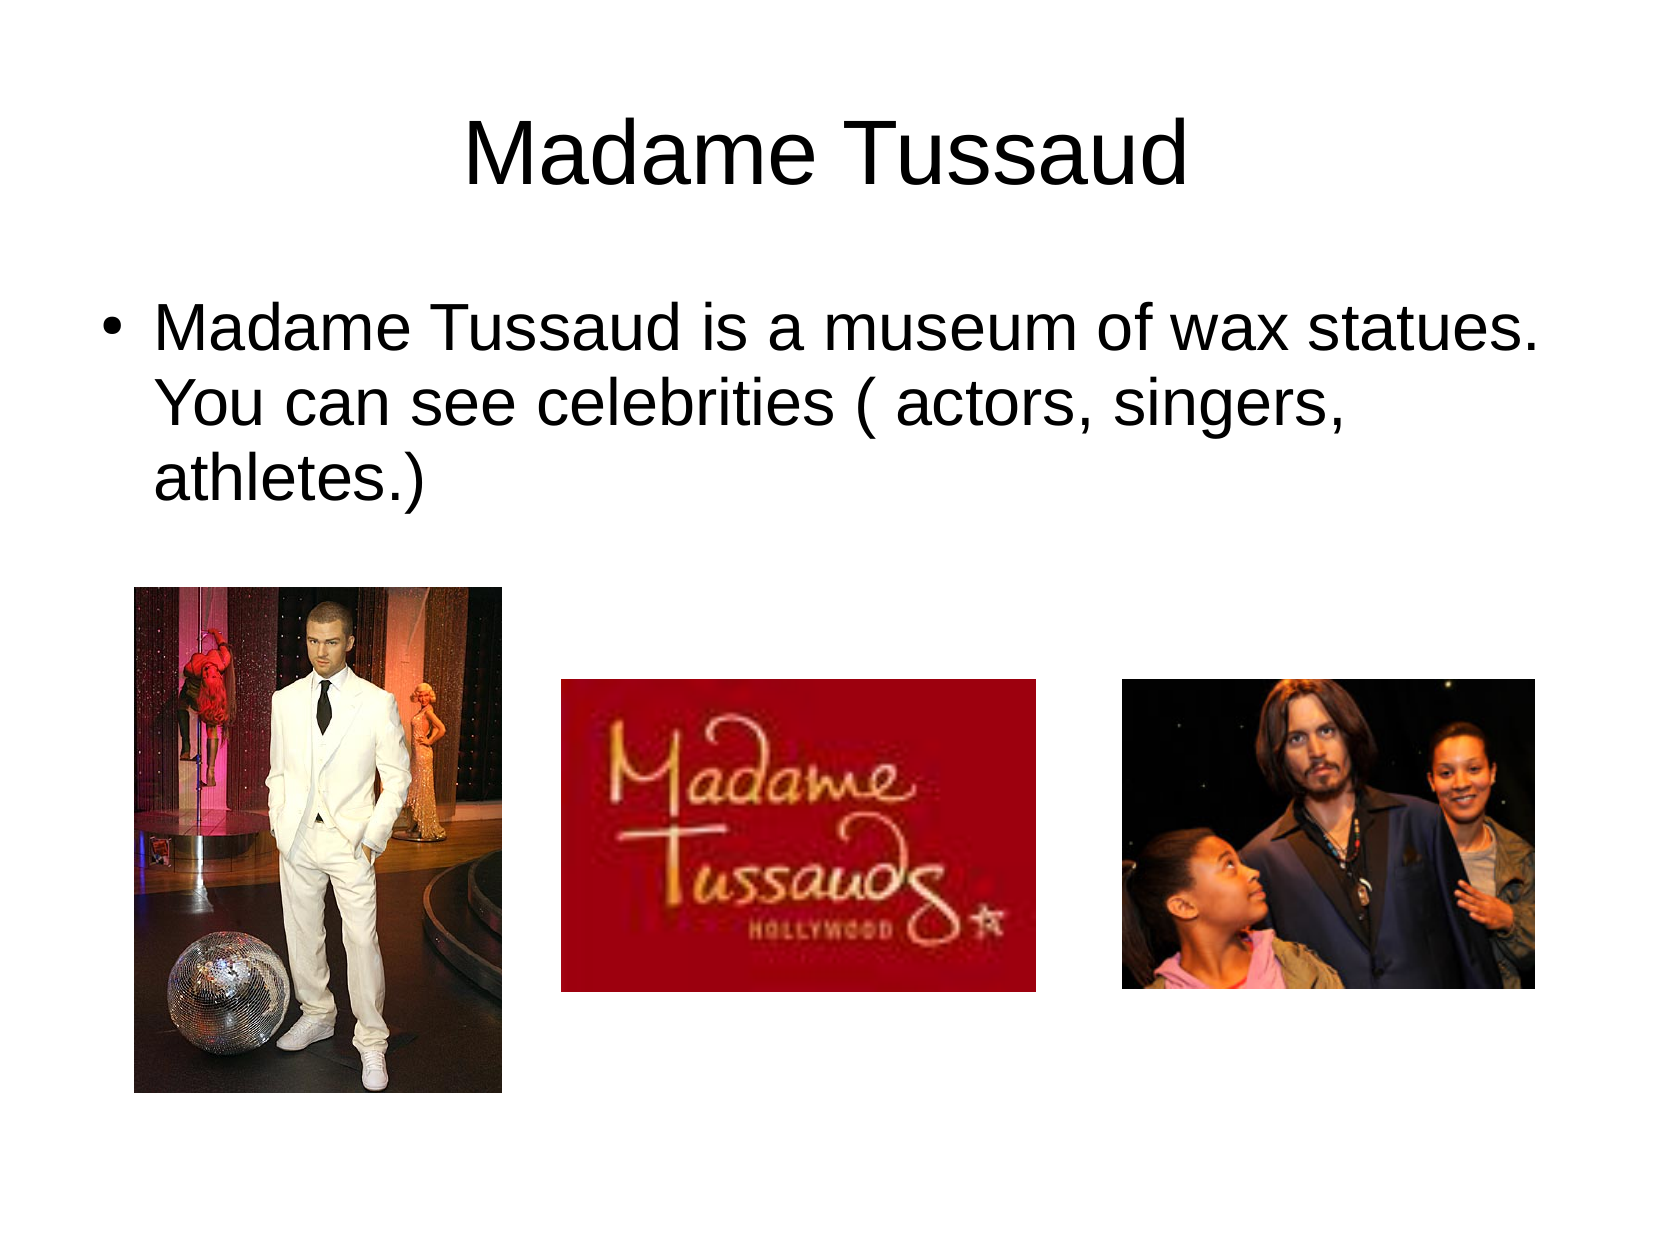

# Madame Tussaud
Madame Tussaud is a museum of wax statues. You can see celebrities ( actors, singers, athletes.)